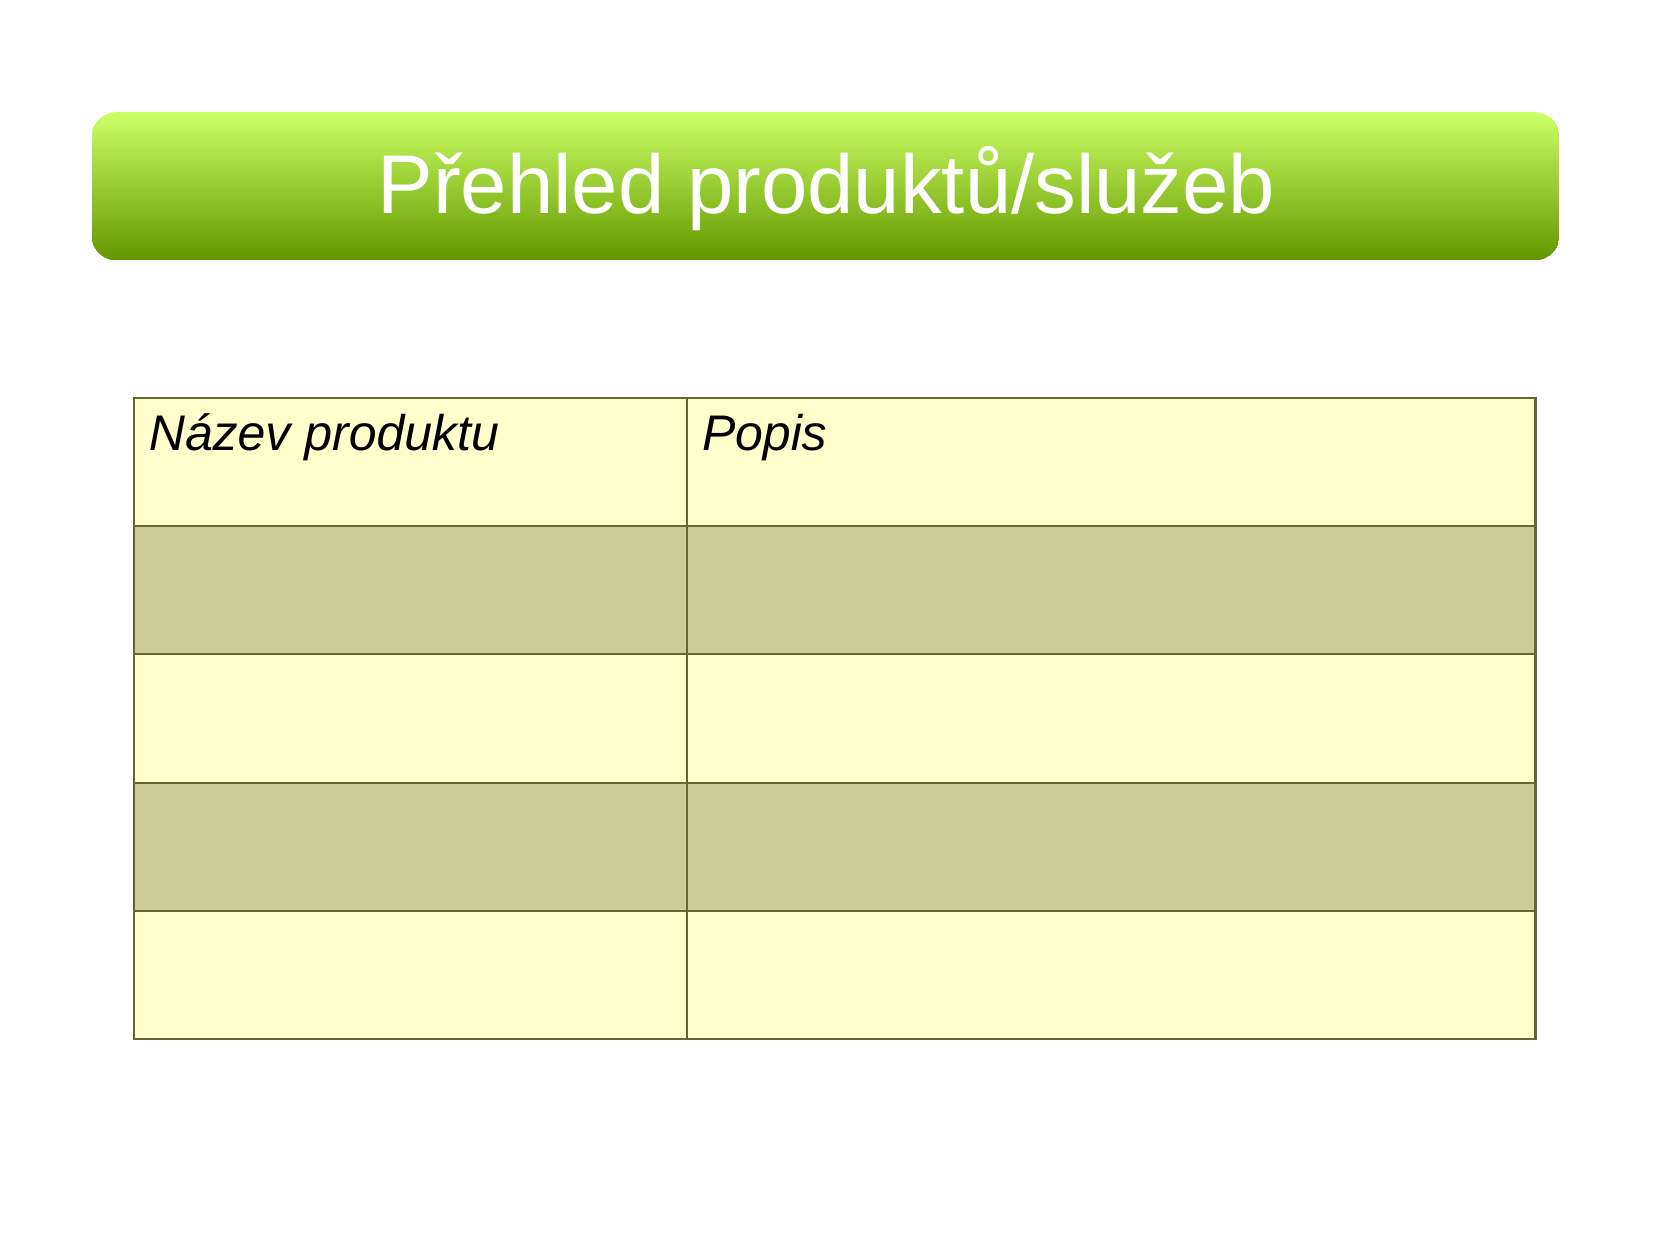

# Přehled produktů/služeb
| Název produktu | Popis |
| --- | --- |
| | |
| | |
| | |
| | |